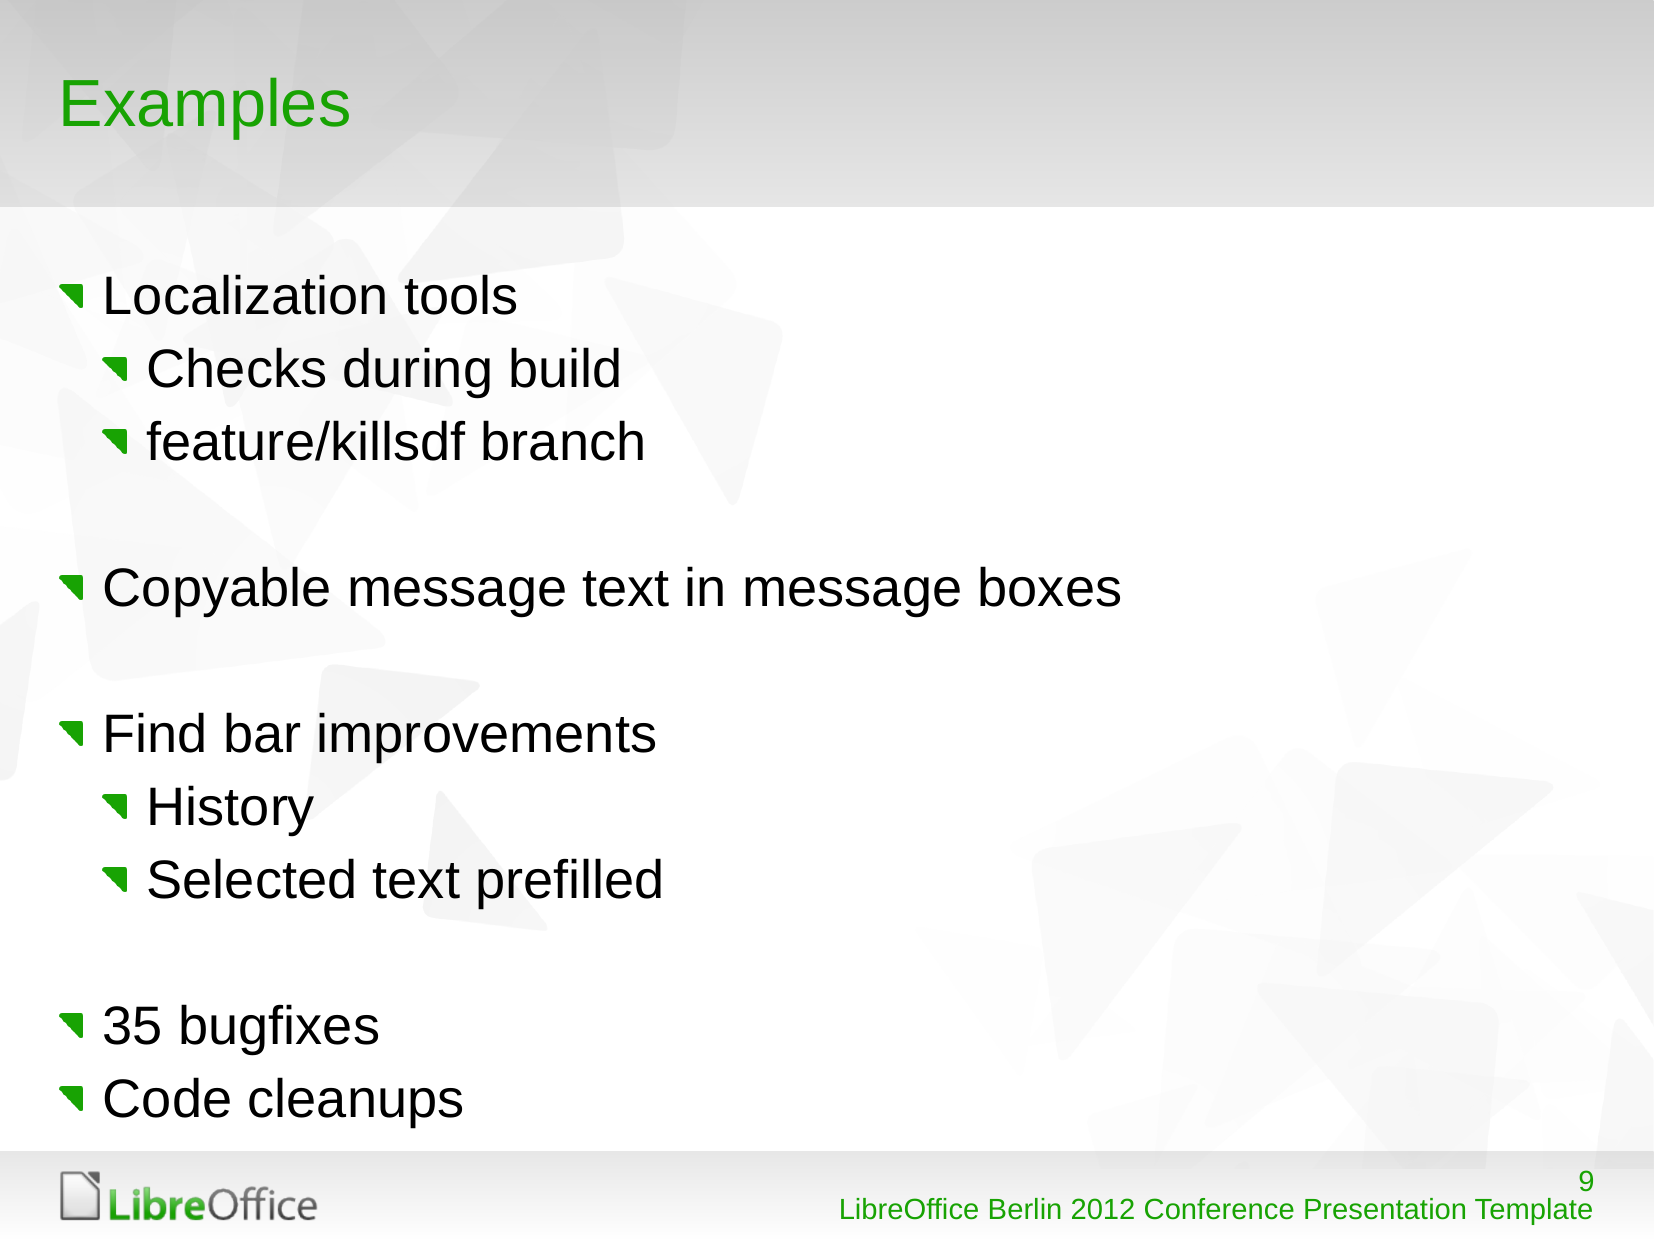

# Examples
Localization tools
Checks during build
feature/killsdf branch
Copyable message text in message boxes
Find bar improvements
History
Selected text prefilled
35 bugfixes
Code cleanups
9
LibreOffice Berlin 2012 Conference Presentation Template